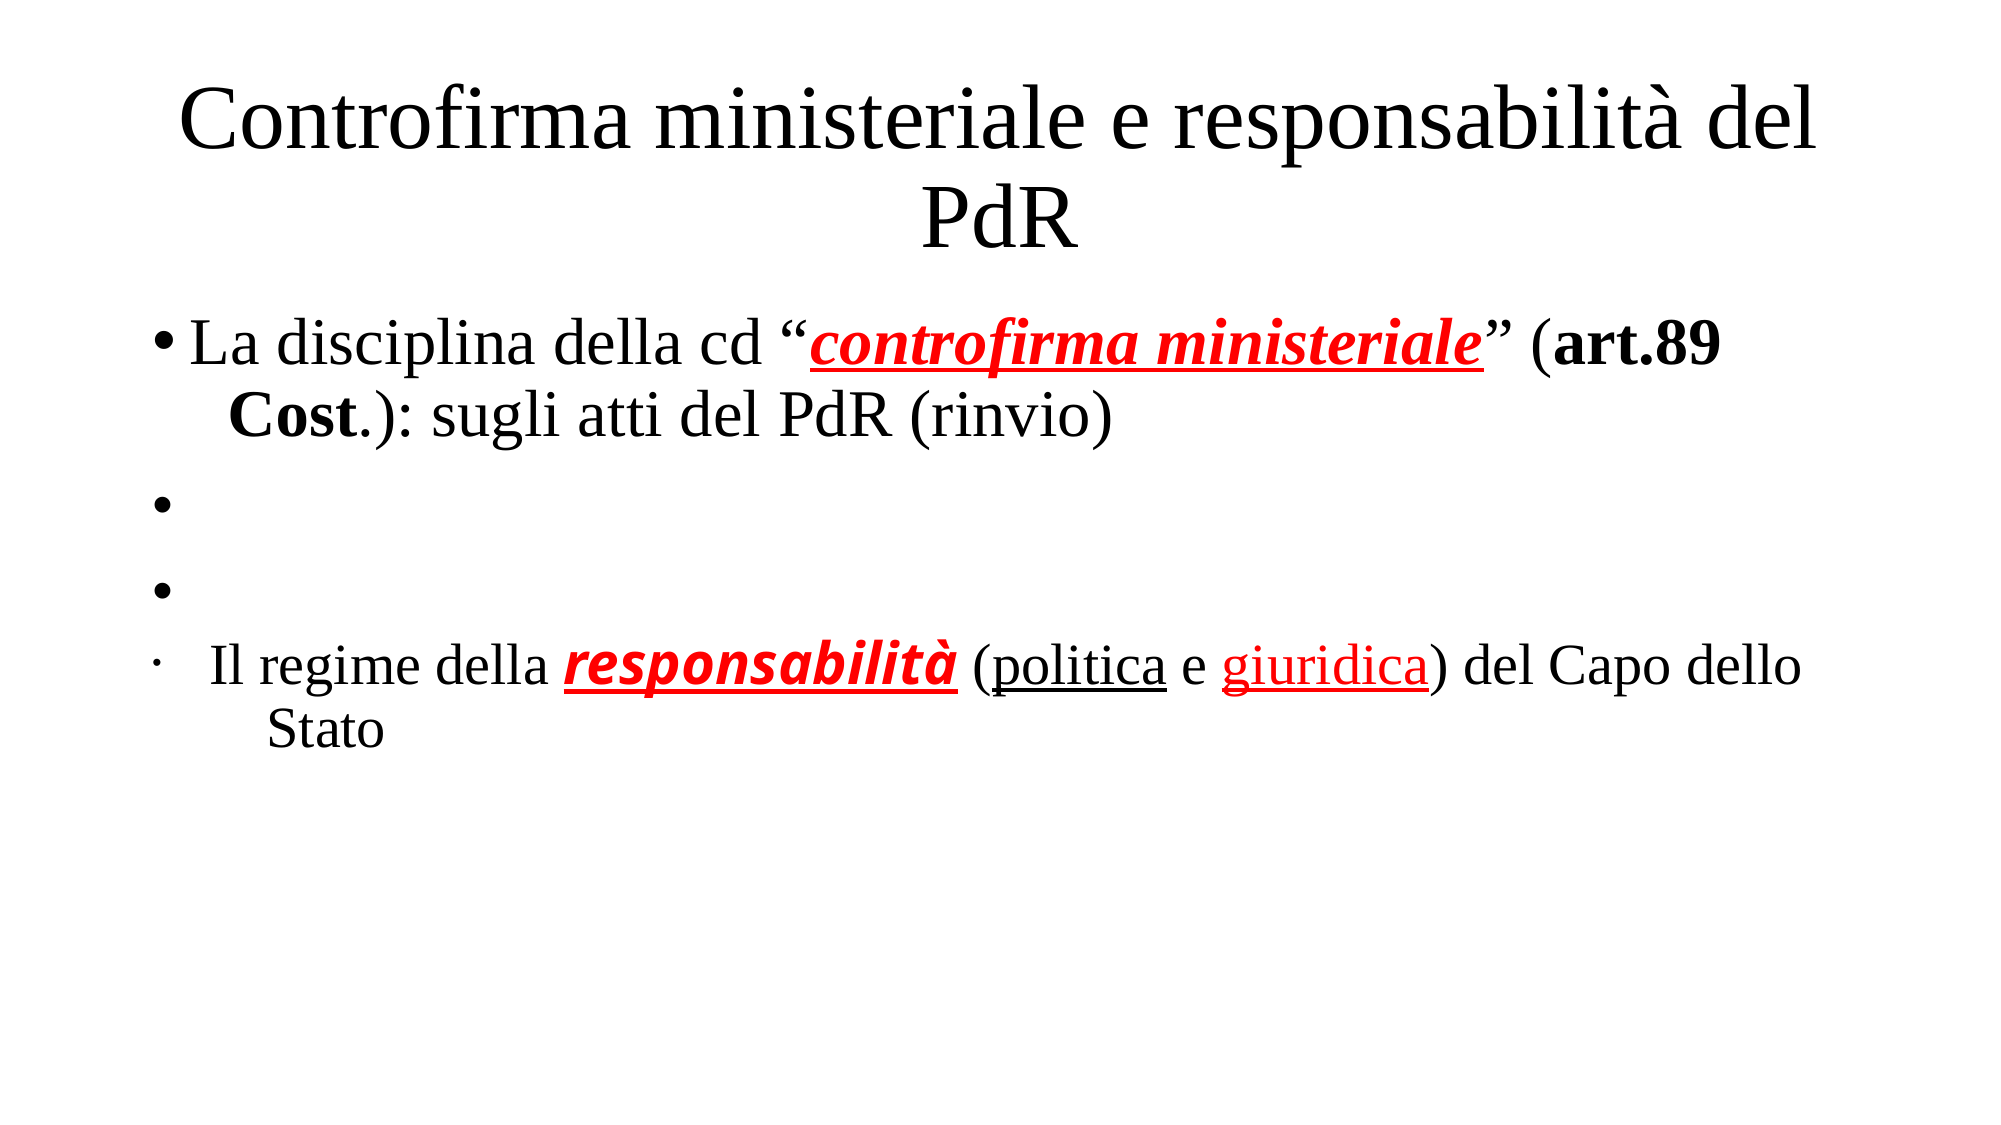

# Controfirma ministeriale e responsabilità del PdR
La disciplina della cd “controfirma ministeriale” (art.89 Cost.): sugli atti del PdR (rinvio)
Il regime della responsabilità (politica e giuridica) del Capo dello Stato